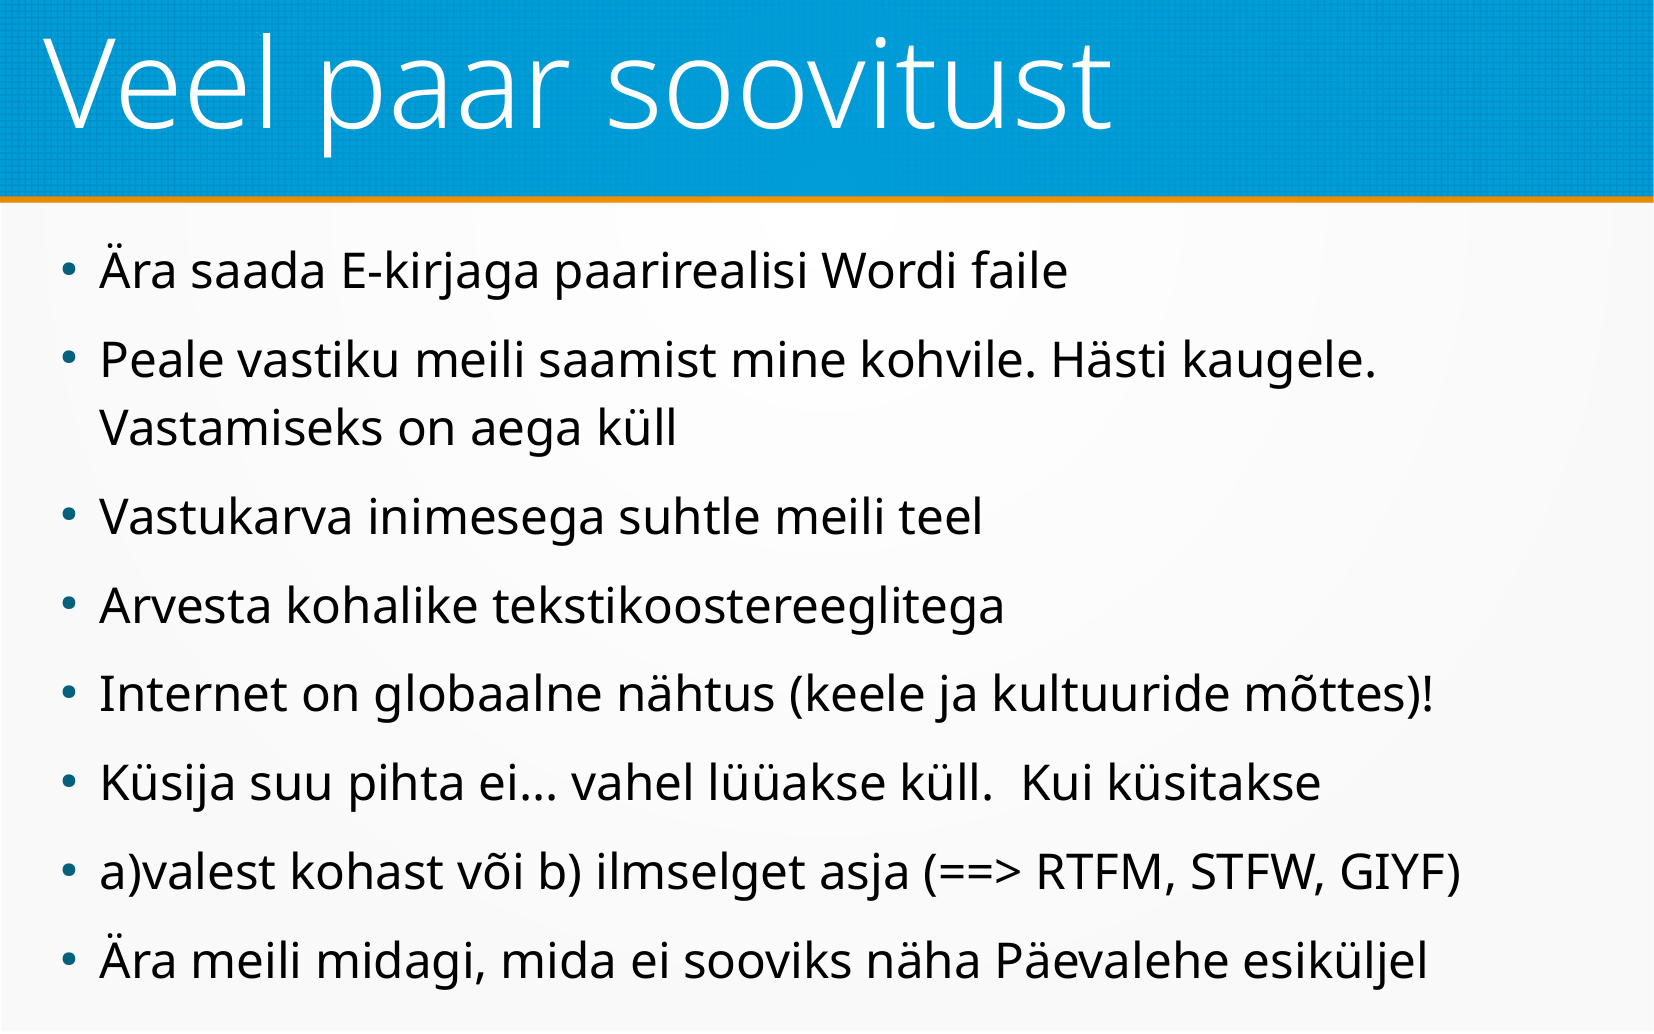

# Veel paar soovitust
Ära saada E-kirjaga paarirealisi Wordi faile
Peale vastiku meili saamist mine kohvile. Hästi kaugele. Vastamiseks on aega küll
Vastukarva inimesega suhtle meili teel
Arvesta kohalike tekstikoostereeglitega
Internet on globaalne nähtus (keele ja kultuuride mõttes)!
Küsija suu pihta ei... vahel lüüakse küll. Kui küsitakse
a)valest kohast või b) ilmselget asja (==> RTFM, STFW, GIYF)
Ära meili midagi, mida ei sooviks näha Päevalehe esiküljel